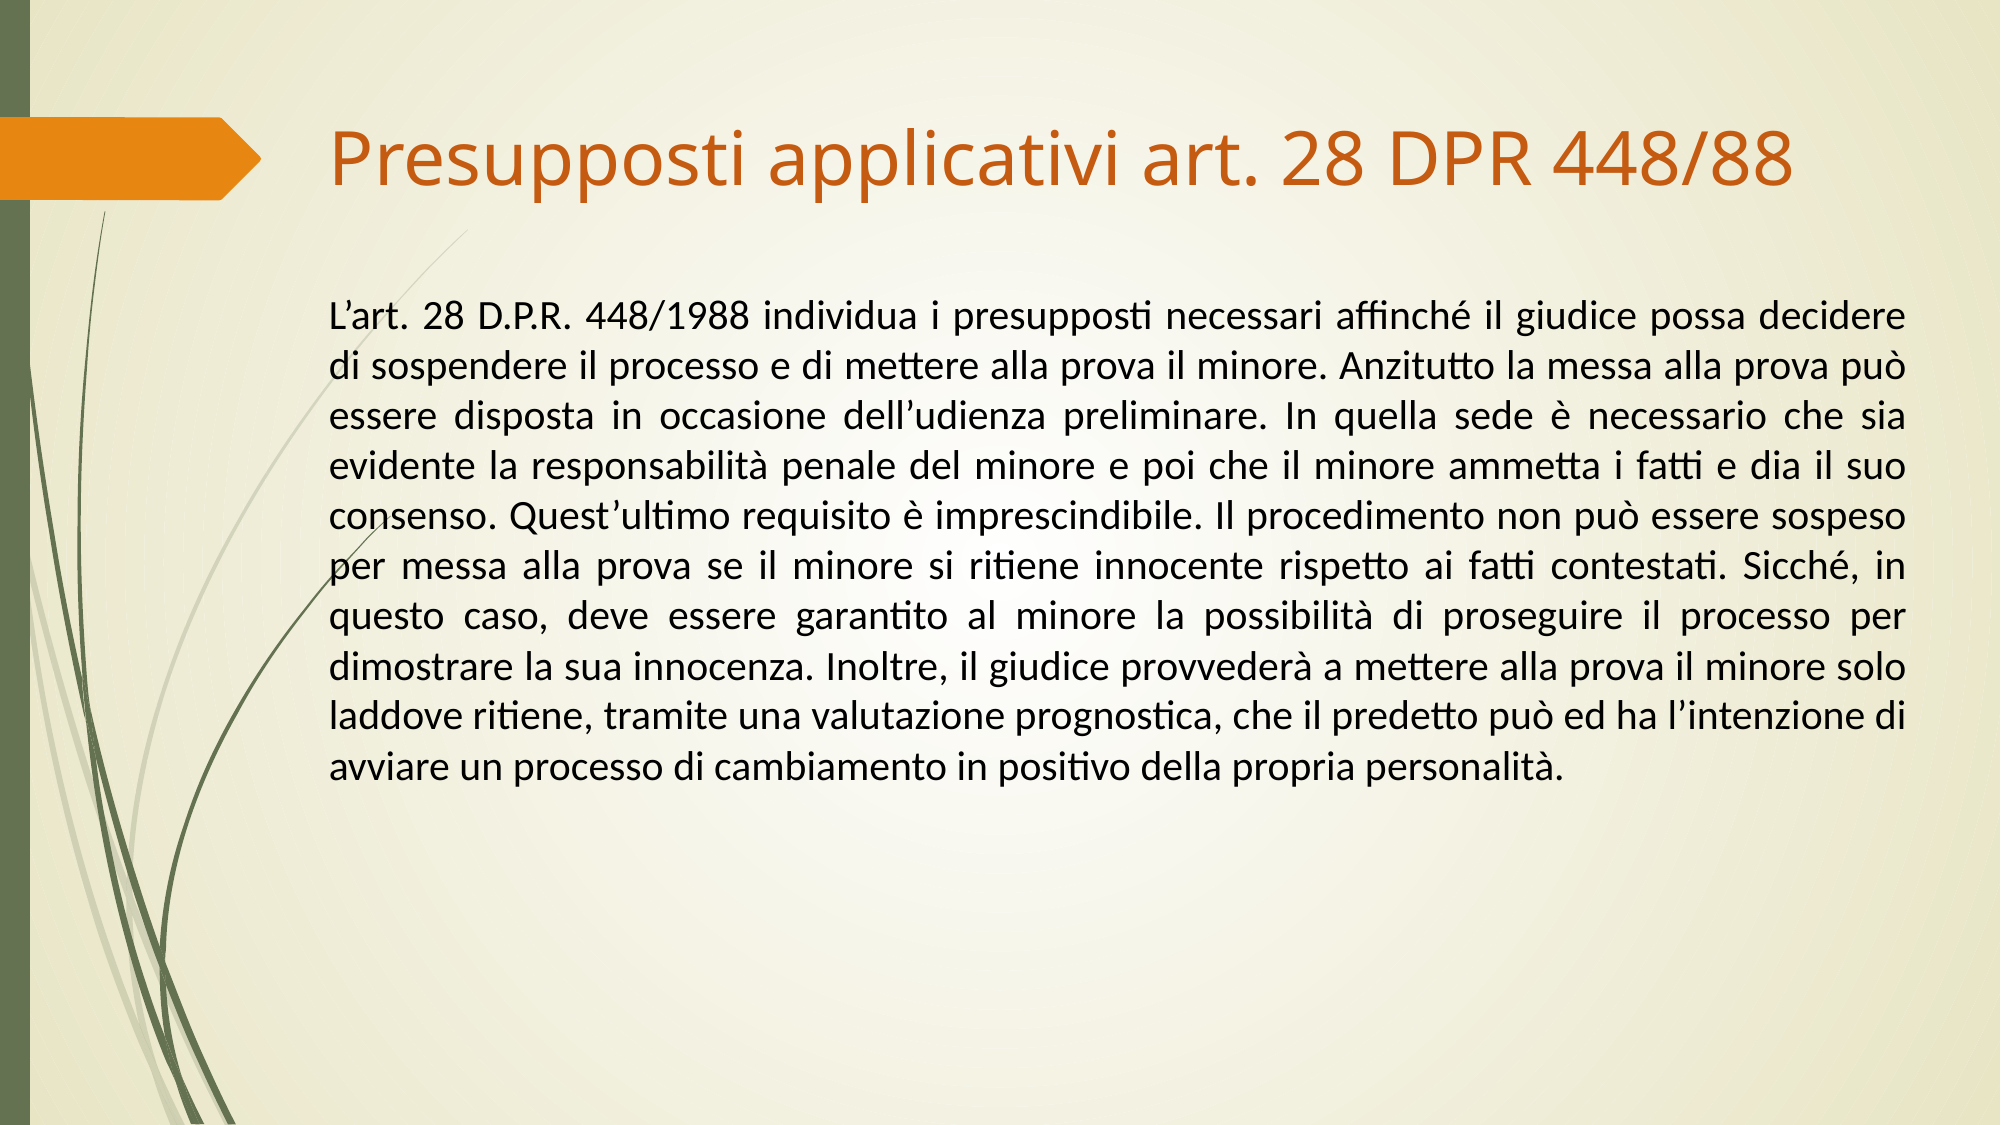

# Presupposti applicativi art. 28 DPR 448/88
L’art. 28 D.P.R. 448/1988 individua i presupposti necessari affinché il giudice possa decidere di sospendere il processo e di mettere alla prova il minore. Anzitutto la messa alla prova può essere disposta in occasione dell’udienza preliminare. In quella sede è necessario che sia evidente la responsabilità penale del minore e poi che il minore ammetta i fatti e dia il suo consenso. Quest’ultimo requisito è imprescindibile. Il procedimento non può essere sospeso per messa alla prova se il minore si ritiene innocente rispetto ai fatti contestati. Sicché, in questo caso, deve essere garantito al minore la possibilità di proseguire il processo per dimostrare la sua innocenza. Inoltre, il giudice provvederà a mettere alla prova il minore solo laddove ritiene, tramite una valutazione prognostica, che il predetto può ed ha l’intenzione di avviare un processo di cambiamento in positivo della propria personalità.